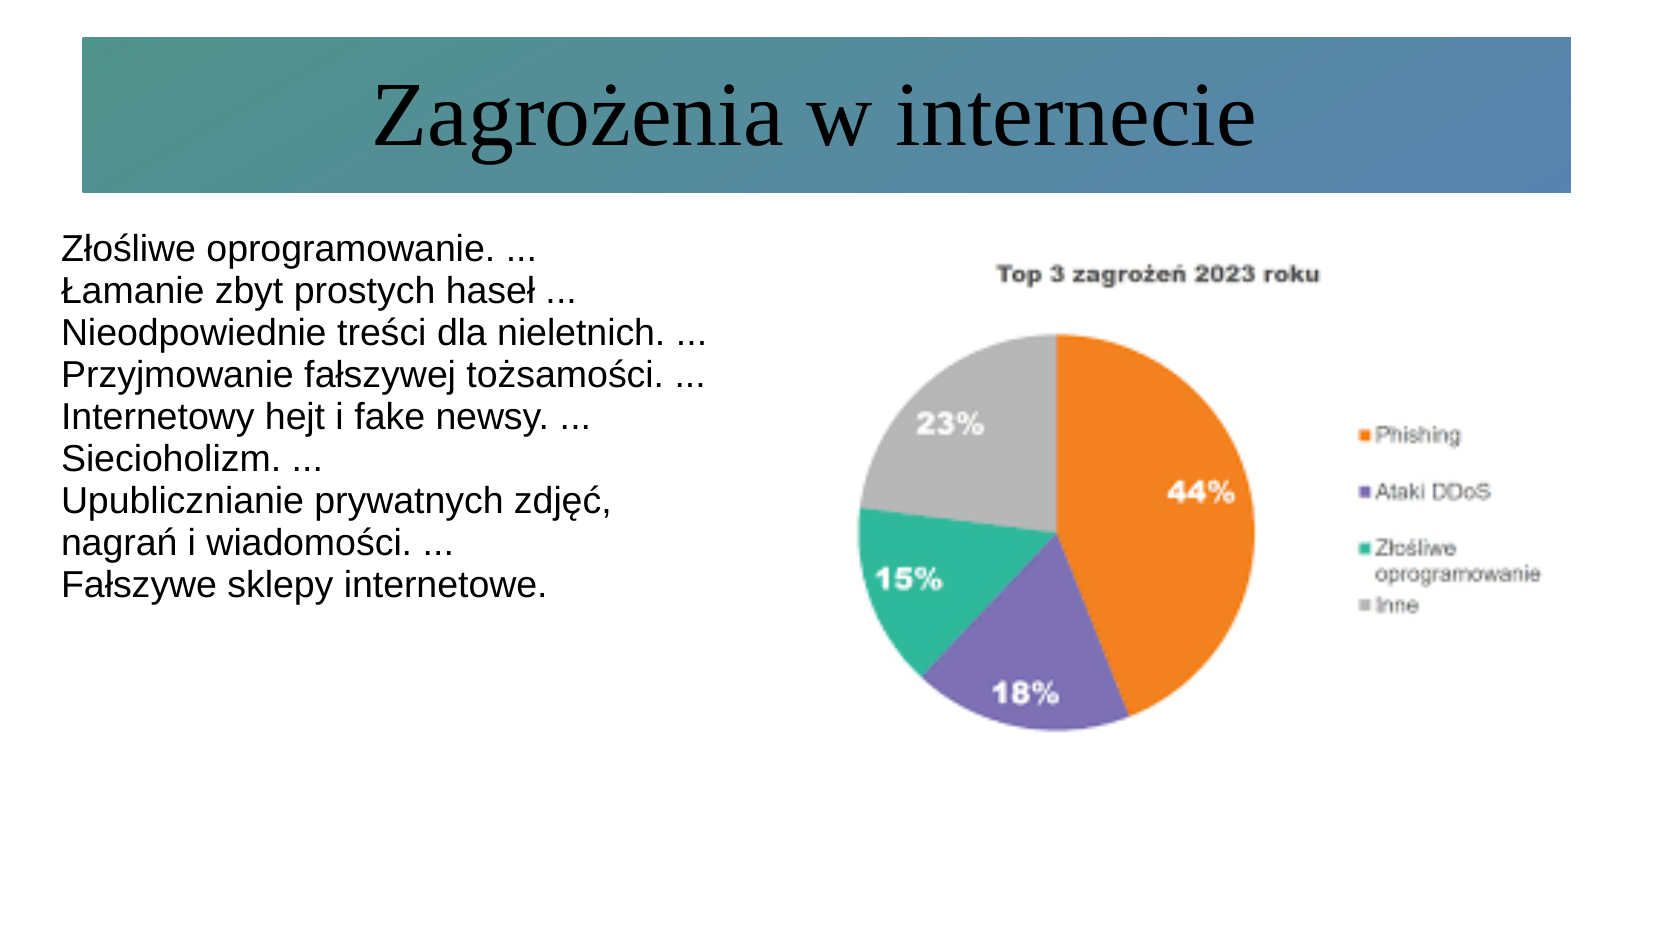

# Zagrożenia w internecie
Złośliwe oprogramowanie. ...
Łamanie zbyt prostych haseł ...
Nieodpowiednie treści dla nieletnich. ...
Przyjmowanie fałszywej tożsamości. ...
Internetowy hejt i fake newsy. ...
Siecioholizm. ...
Upublicznianie prywatnych zdjęć, nagrań i wiadomości. ...
Fałszywe sklepy internetowe.